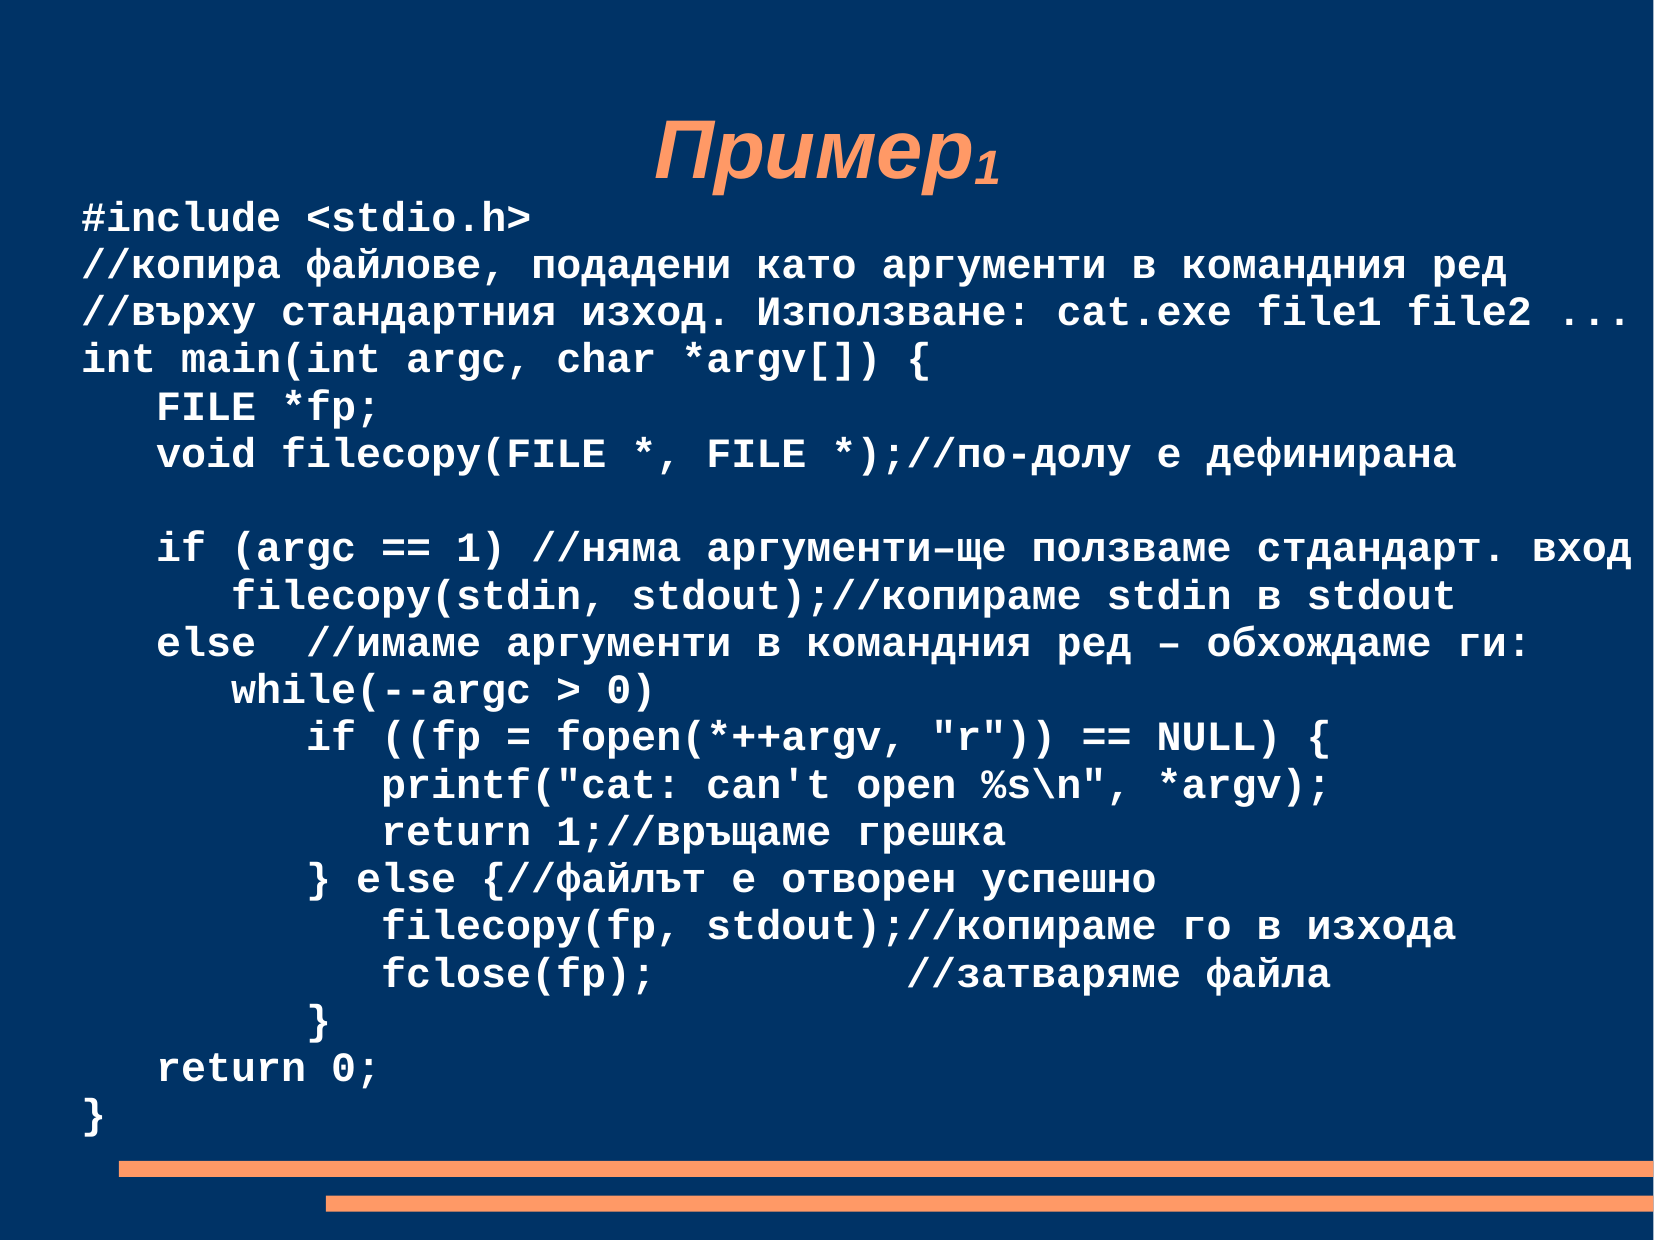

# Пример1
#include <stdio.h>
//копира файлове, подадени като аргументи в командния ред
//върху стандартния изход. Използване: cat.exe file1 file2 ...
int main(int argc, char *argv[]) {
	FILE *fp;
	void filecopy(FILE *, FILE *);//по-долу е дефинирана
	if (argc == 1) //няма аргументи–ще ползваме стдандарт. вход
		filecopy(stdin, stdout);//копираме stdin в stdout
	else	//имаме аргументи в командния ред – обхождаме ги:
		while(--argc > 0)
			if ((fp = fopen(*++argv, "r")) == NULL) {
				printf("cat: can't open %s\n", *argv);
				return 1;//връщаме грешка
			} else {//файлът е отворен успешно
				filecopy(fp, stdout);//копираме го в изхода
				fclose(fp);				//затваряме файла
			}
	return 0;
}